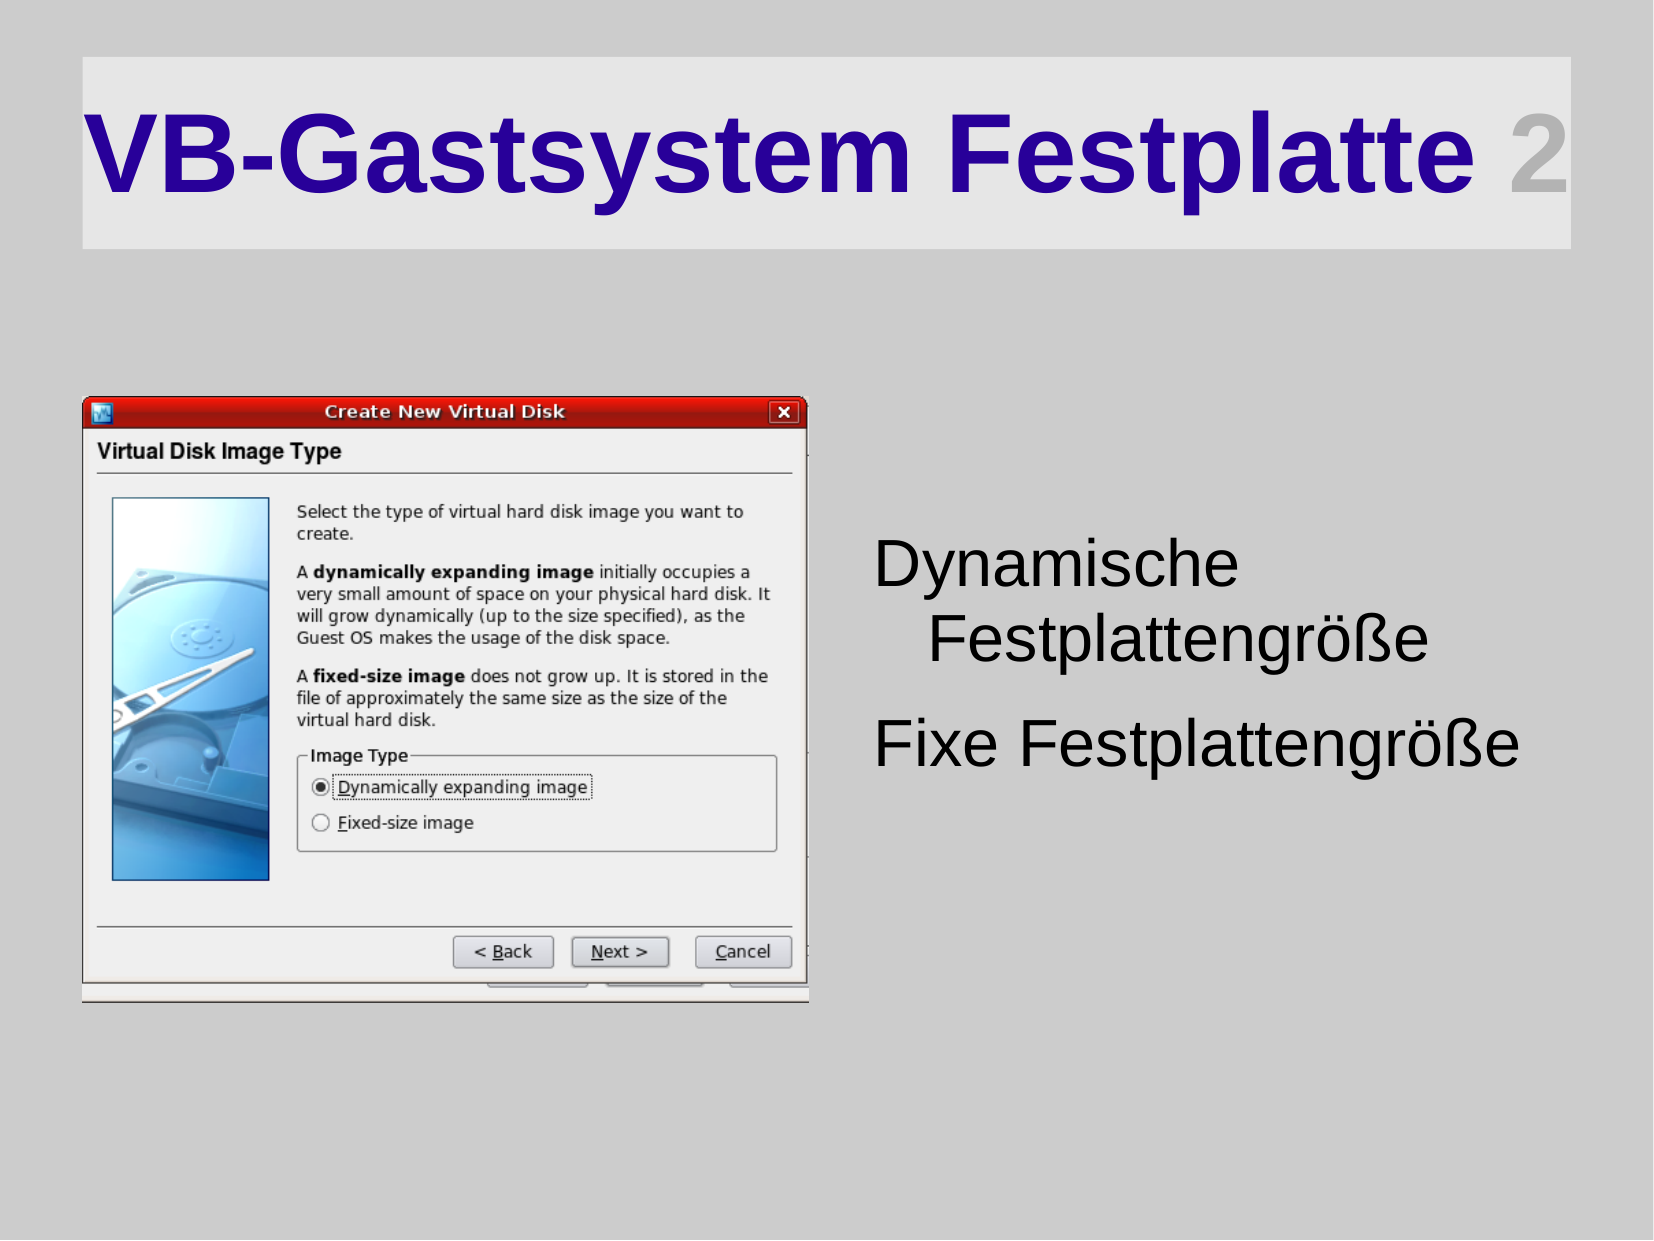

# VB-Gastsystem Festplatte 2
Dynamische Festplattengröße
Fixe Festplattengröße